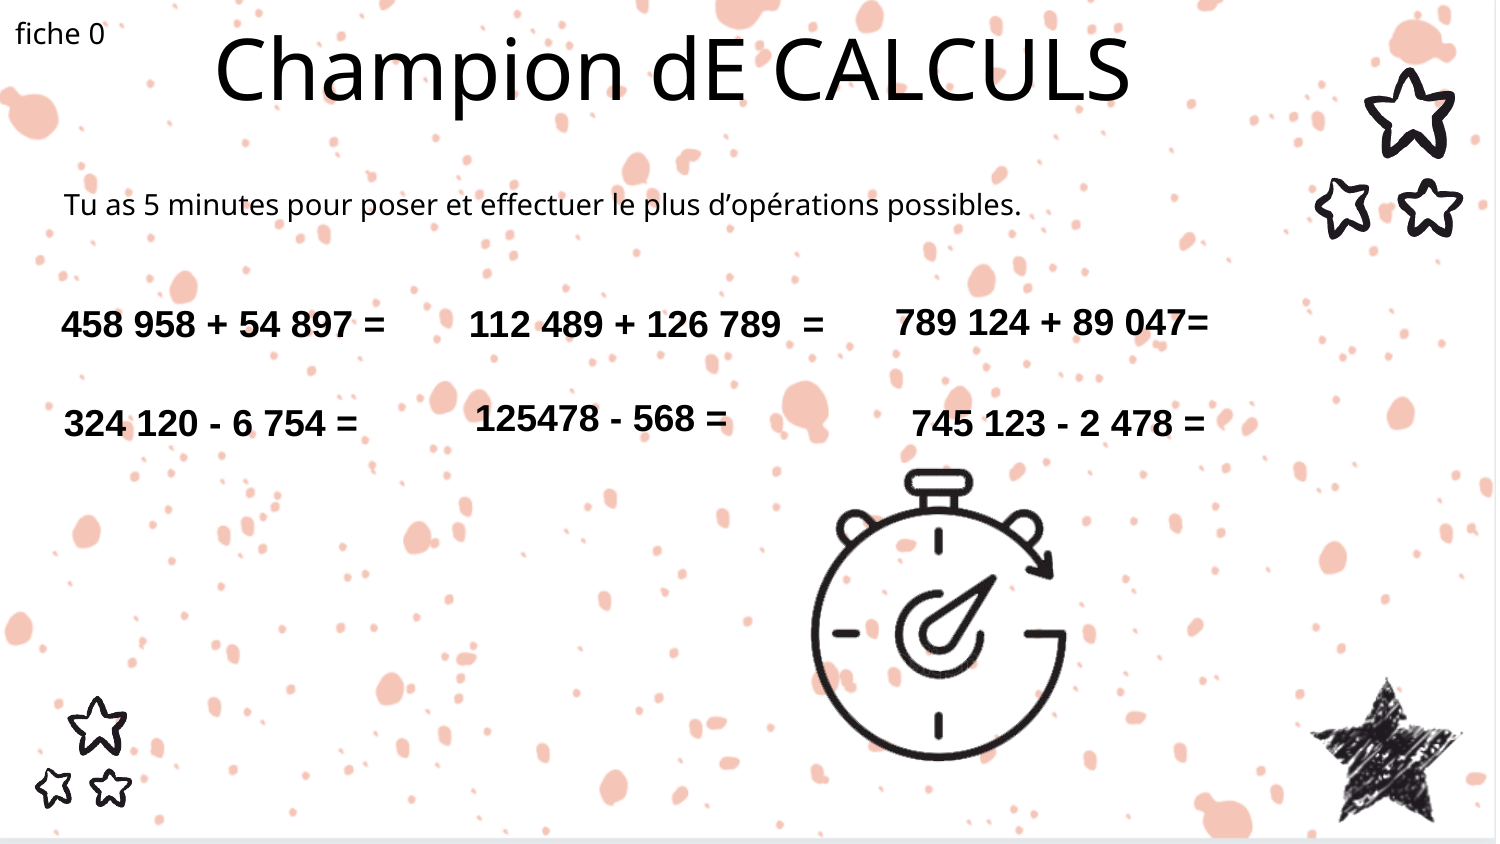

fiche 0
Champion dE CALCULS
Tu as 5 minutes pour poser et effectuer le plus d’opérations possibles.
789 124 + 89 047=
 458 958 + 54 897 =
112 489 + 126 789 =
125478 - 568 =
324 120 - 6 754 =
745 123 - 2 478 =